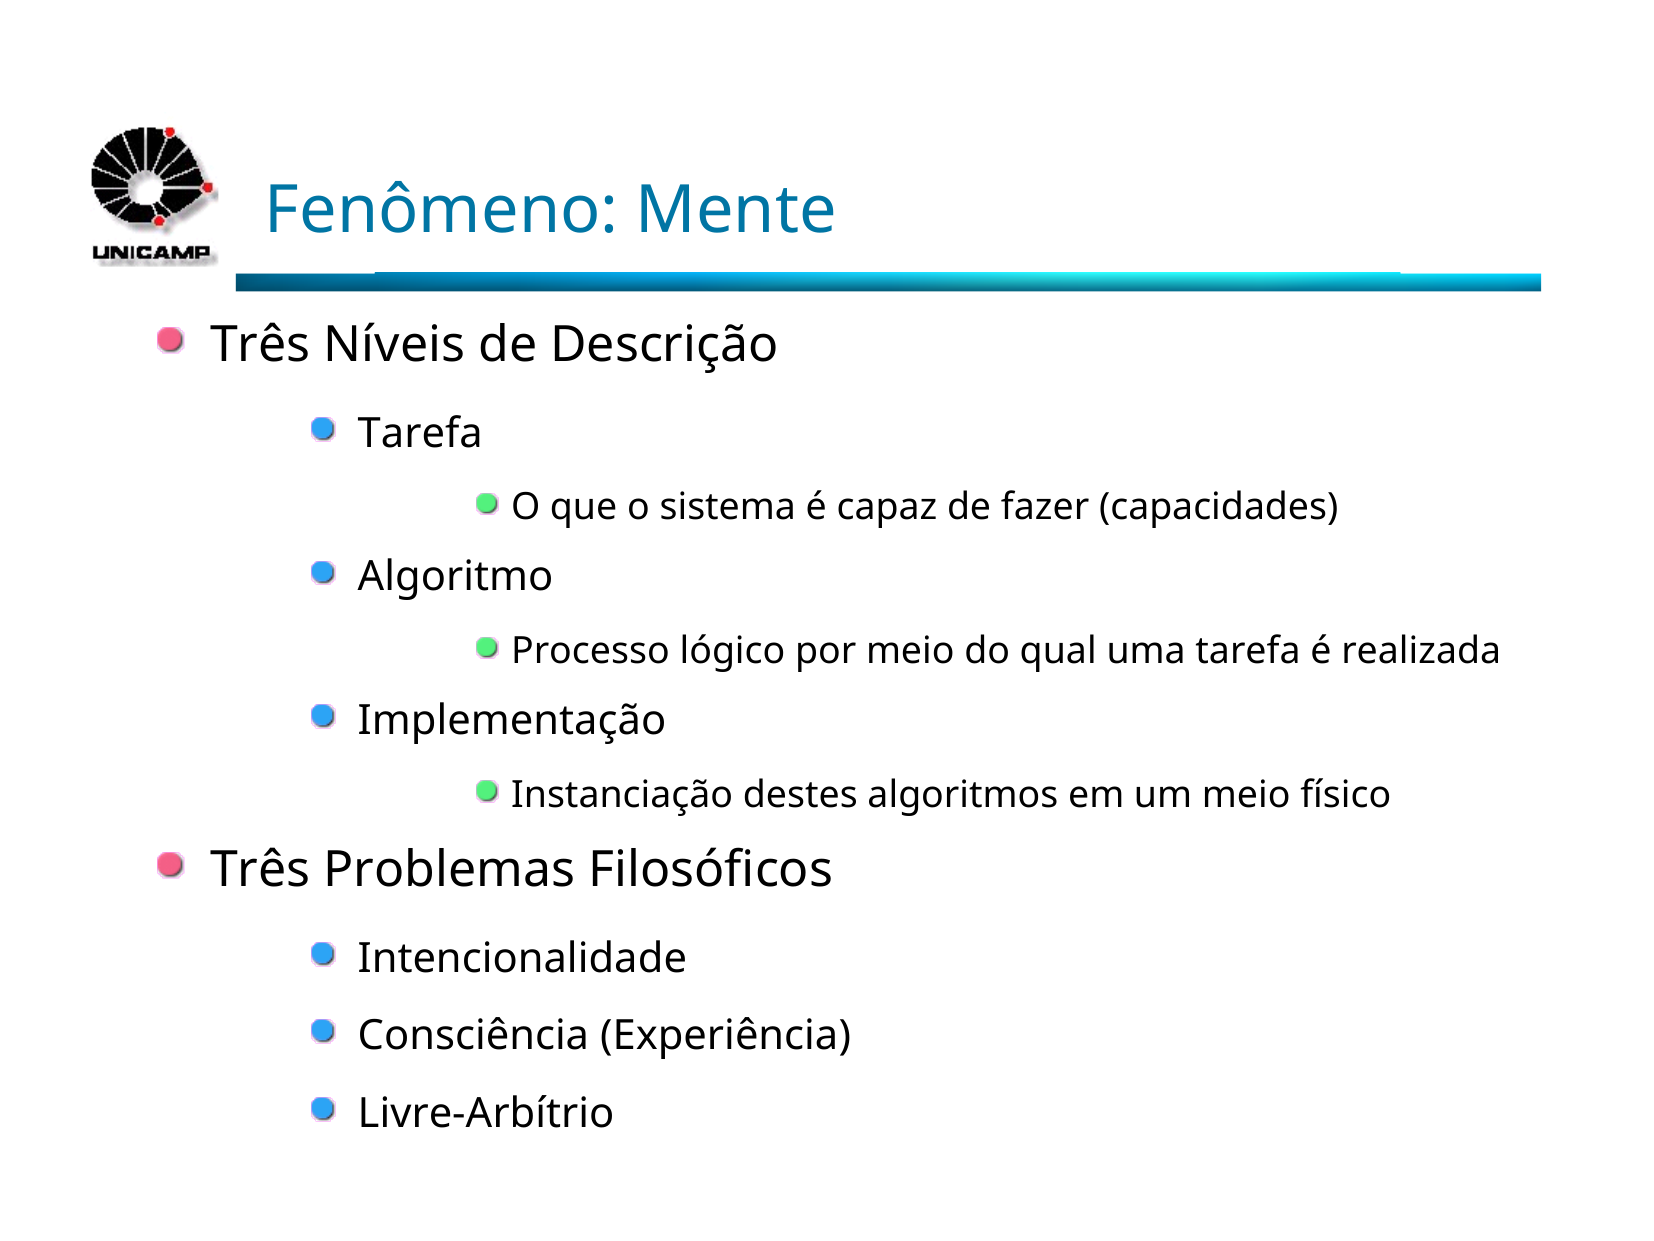

# Fenômeno: Mente
Três Níveis de Descrição
Tarefa
O que o sistema é capaz de fazer (capacidades)
Algoritmo
Processo lógico por meio do qual uma tarefa é realizada
Implementação
Instanciação destes algoritmos em um meio físico
Três Problemas Filosóficos
Intencionalidade
Consciência (Experiência)
Livre-Arbítrio